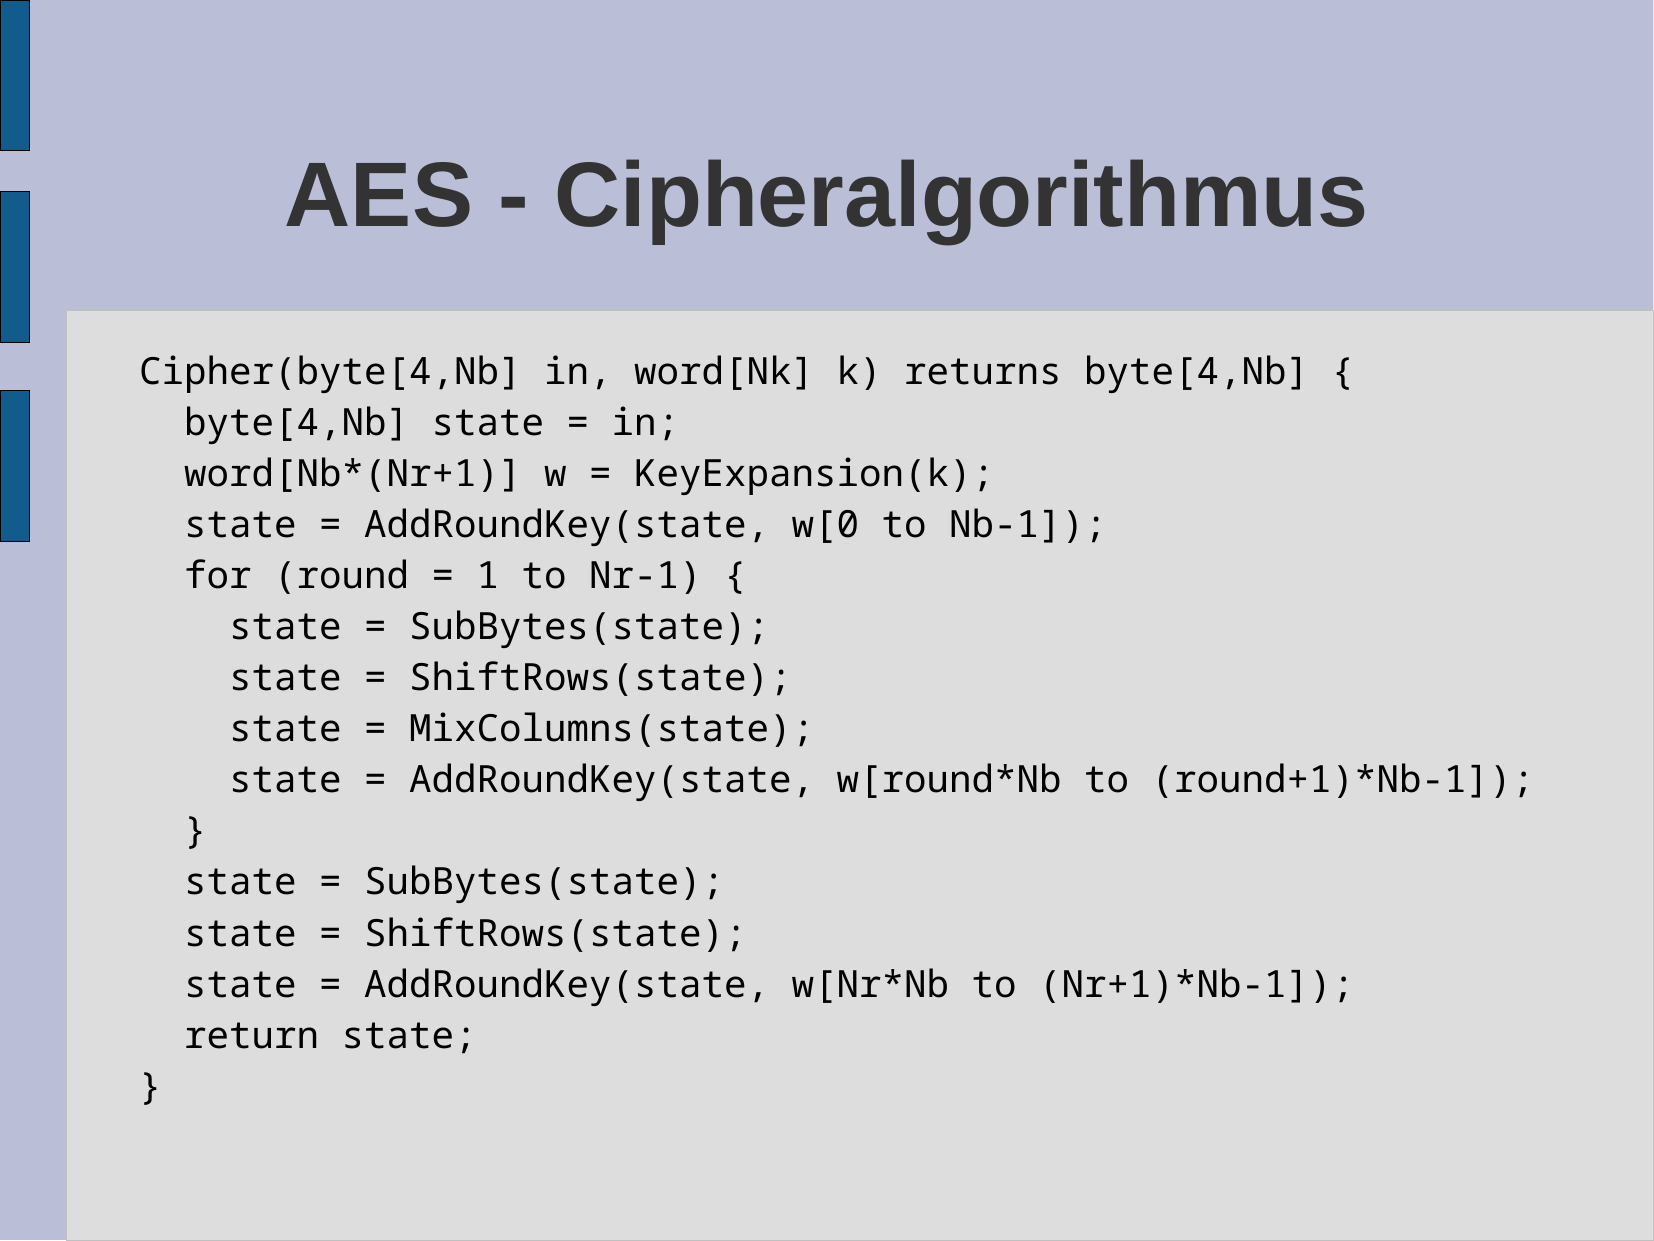

# AES - Cipheralgorithmus
Cipher(byte[4,Nb] in, word[Nk] k) returns byte[4,Nb] {
 byte[4,Nb] state = in;
 word[Nb*(Nr+1)] w = KeyExpansion(k);
 state = AddRoundKey(state, w[0 to Nb-1]);
 for (round = 1 to Nr-1) {
 state = SubBytes(state);
 state = ShiftRows(state);
 state = MixColumns(state);
 state = AddRoundKey(state, w[round*Nb to (round+1)*Nb-1]);
 }
 state = SubBytes(state);
 state = ShiftRows(state);
 state = AddRoundKey(state, w[Nr*Nb to (Nr+1)*Nb-1]);
 return state;
}